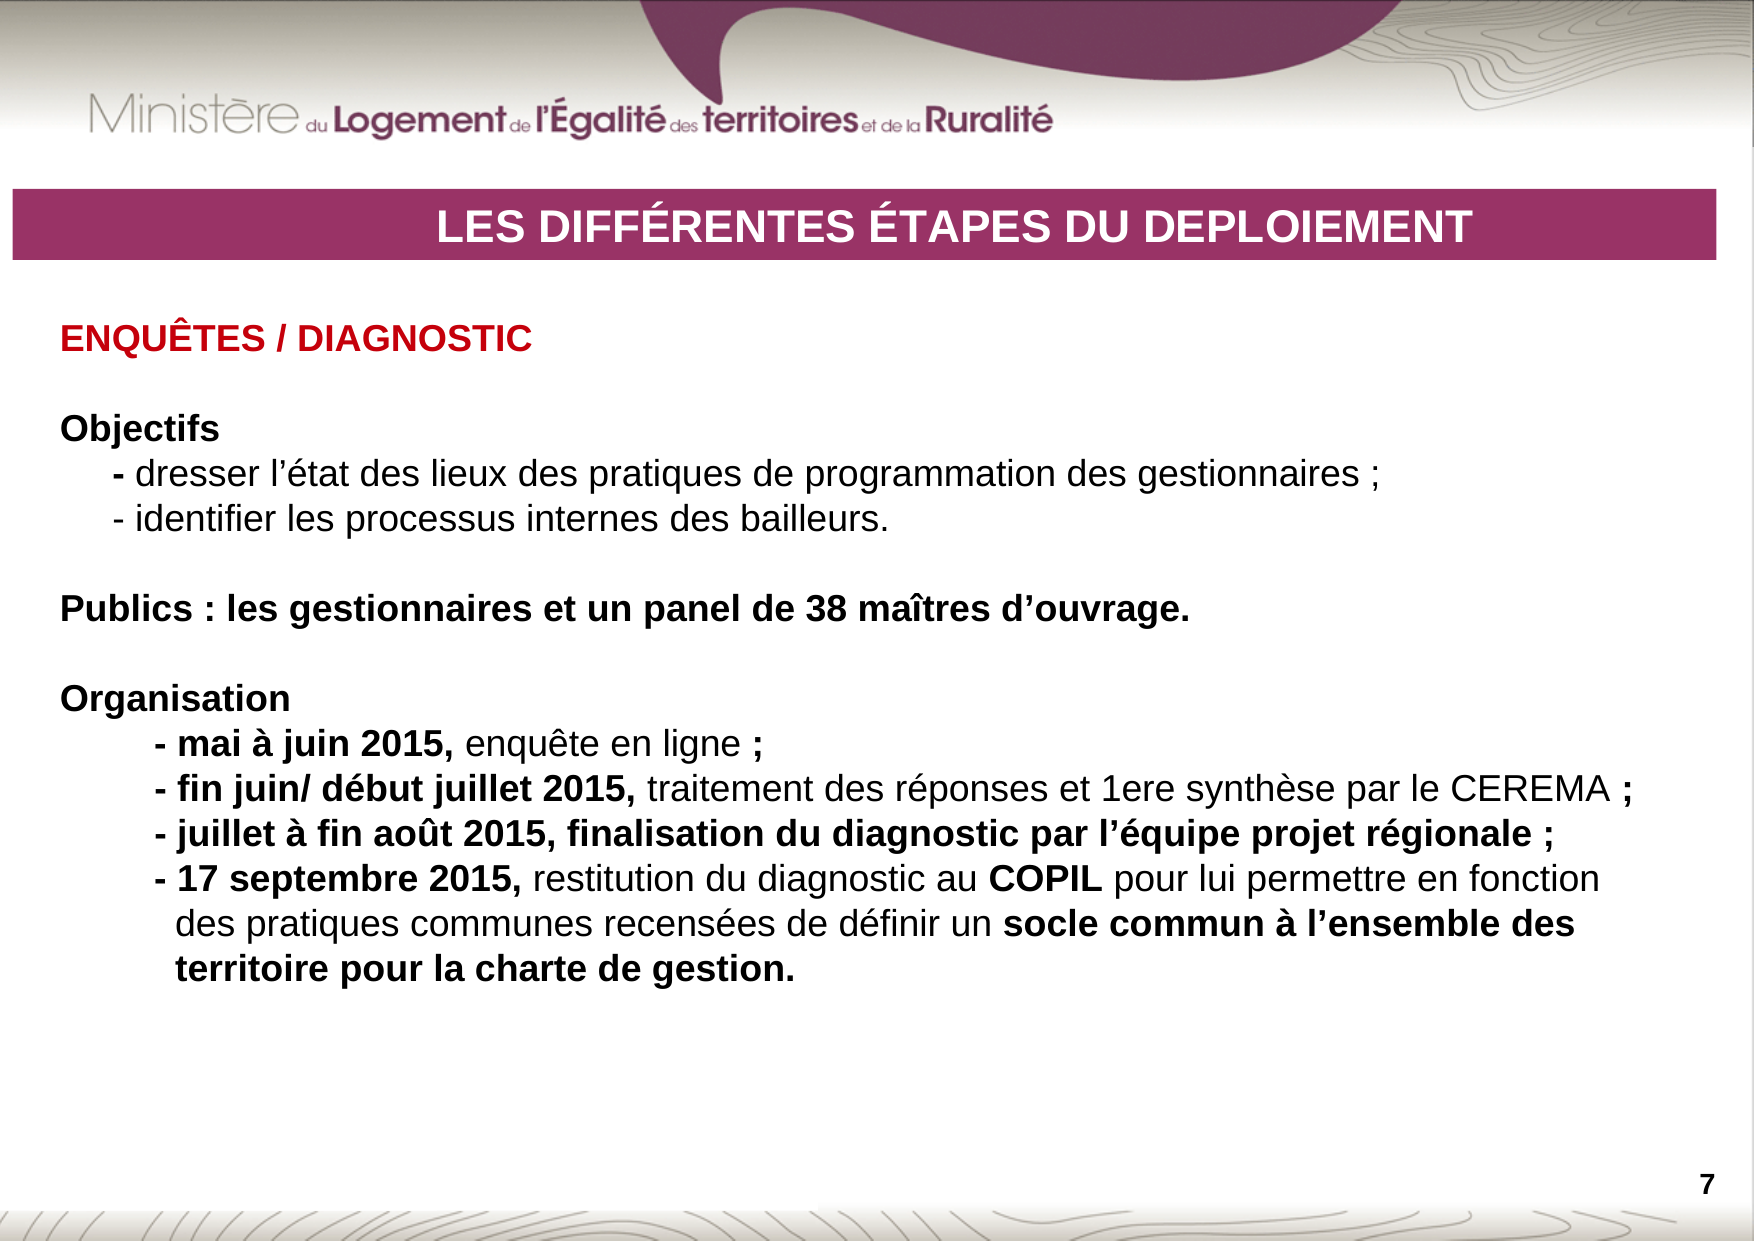

LES DIFFÉRENTES ÉTAPES DU DEPLOIEMENT
ENQUÊTES / DIAGNOSTIC
Objectifs
 - dresser l’état des lieux des pratiques de programmation des gestionnaires ;
 - identifier les processus internes des bailleurs.
Publics : les gestionnaires et un panel de 38 maîtres d’ouvrage.
Organisation
 - mai à juin 2015, enquête en ligne ;
	 - fin juin/ début juillet 2015, traitement des réponses et 1ere synthèse par le CEREMA ;
	 - juillet à fin août 2015, finalisation du diagnostic par l’équipe projet régionale ;
 - 17 septembre 2015, restitution du diagnostic au COPIL pour lui permettre en fonction
 des pratiques communes recensées de définir un socle commun à l’ensemble des
 territoire pour la charte de gestion.